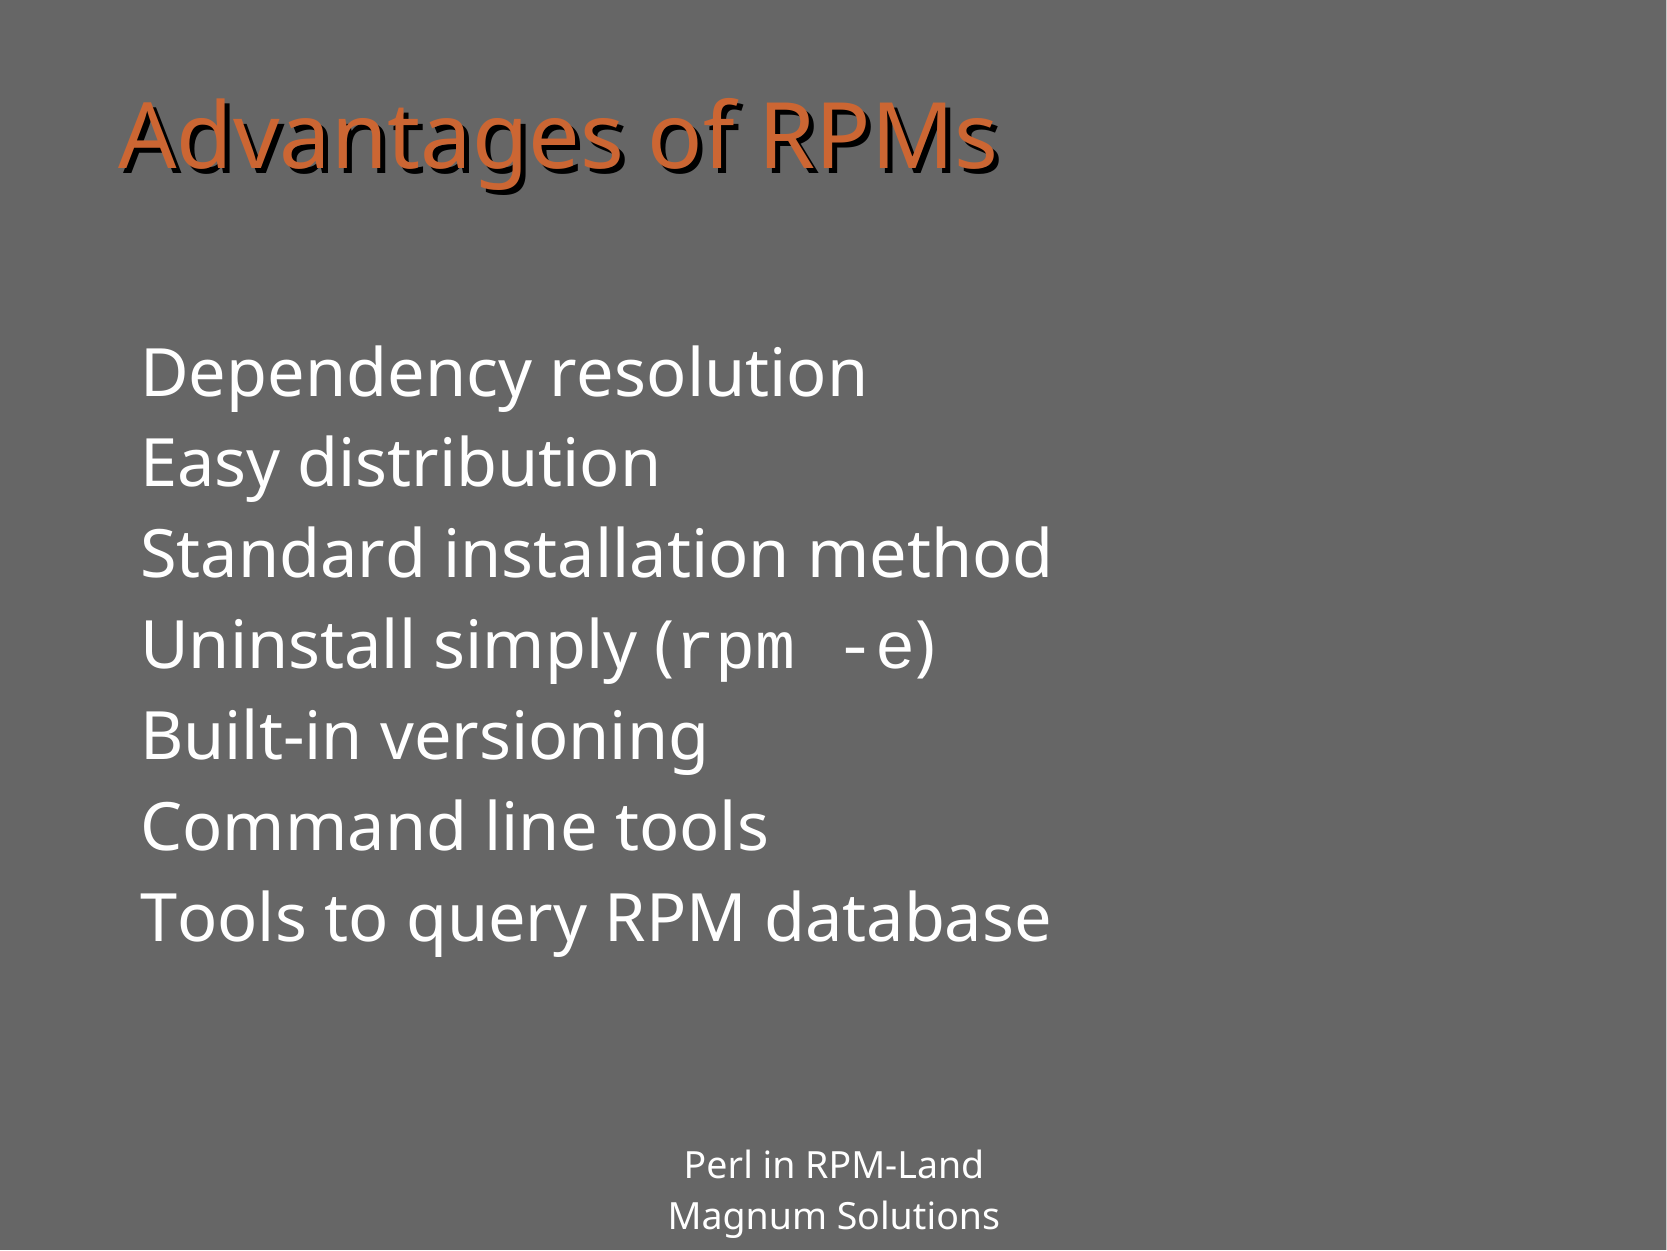

# Advantages of RPMs
Dependency resolution
Easy distribution
Standard installation method
Uninstall simply (rpm -e)
Built-in versioning
Command line tools
Tools to query RPM database